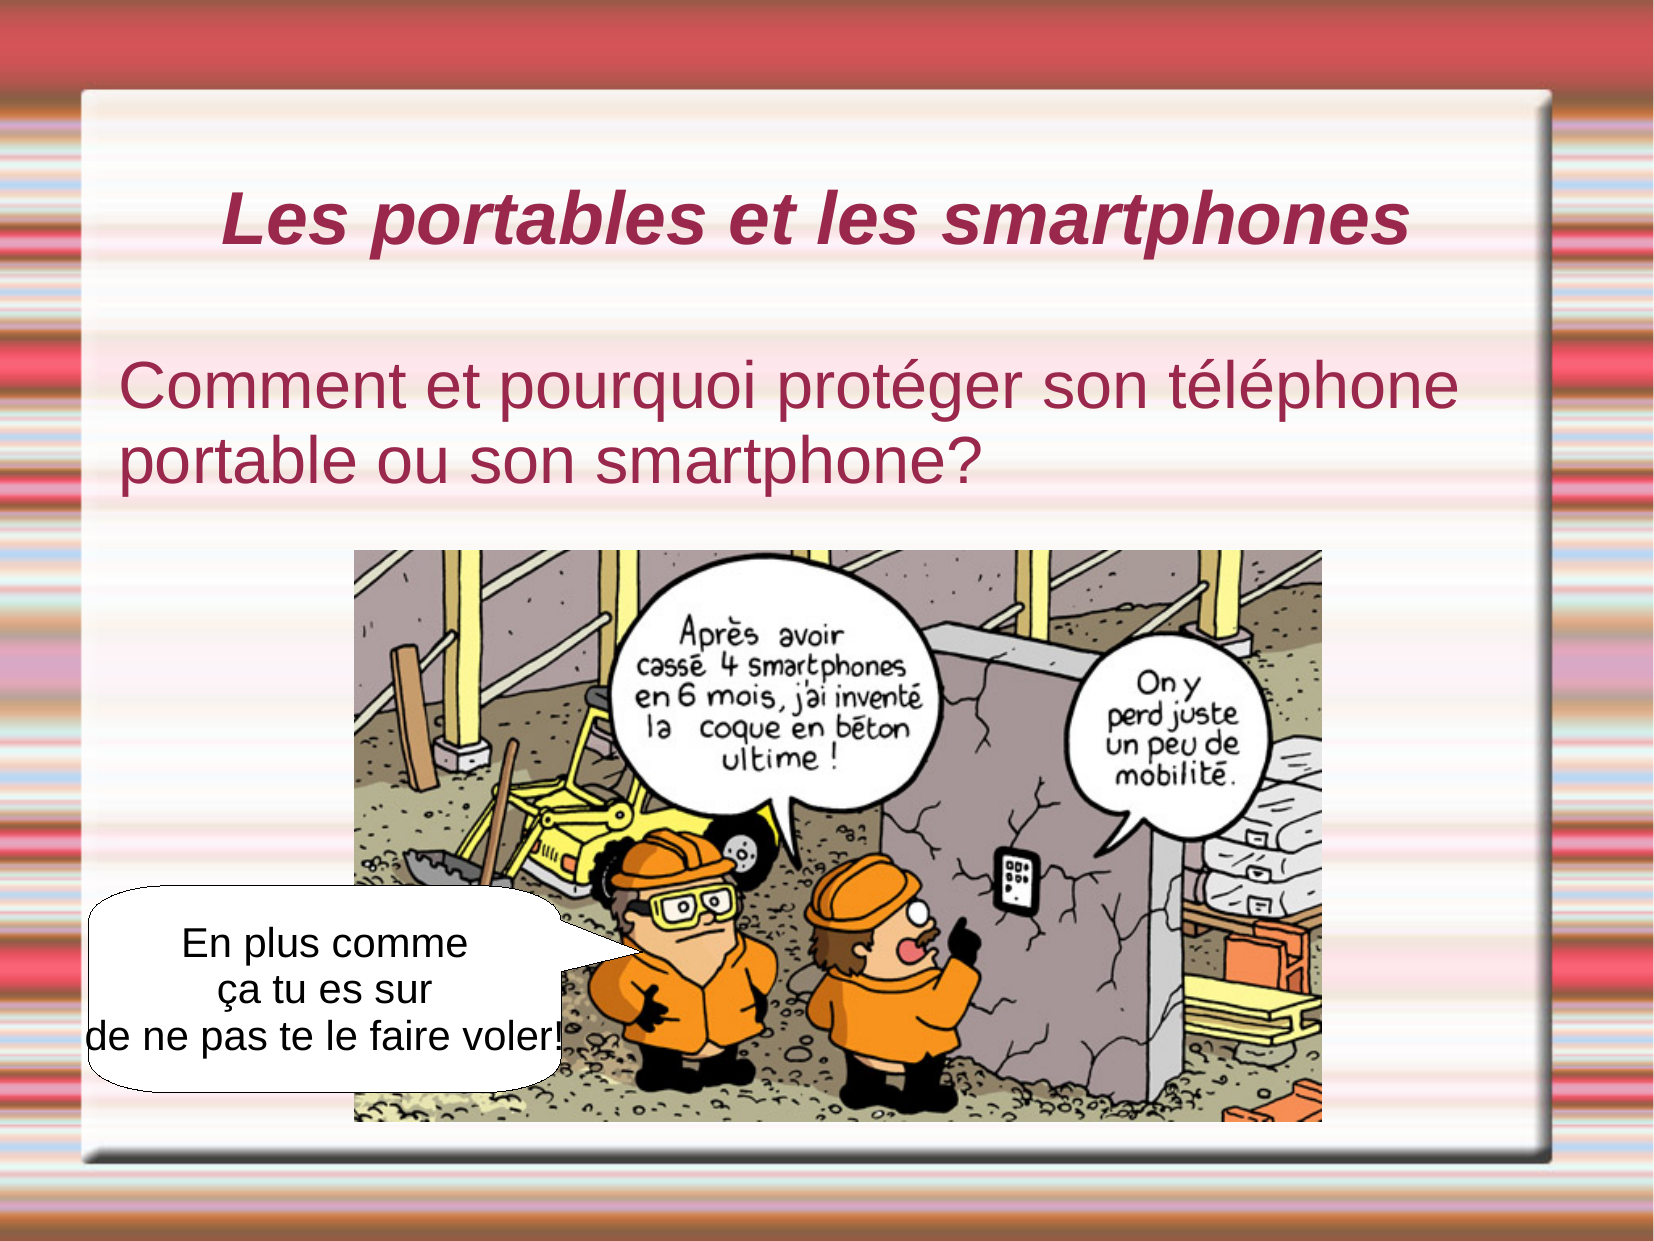

# Les portables et les smartphones
Comment et pourquoi protéger son téléphone portable ou son smartphone?
En plus comme
 ça tu es sur
de ne pas te le faire voler!